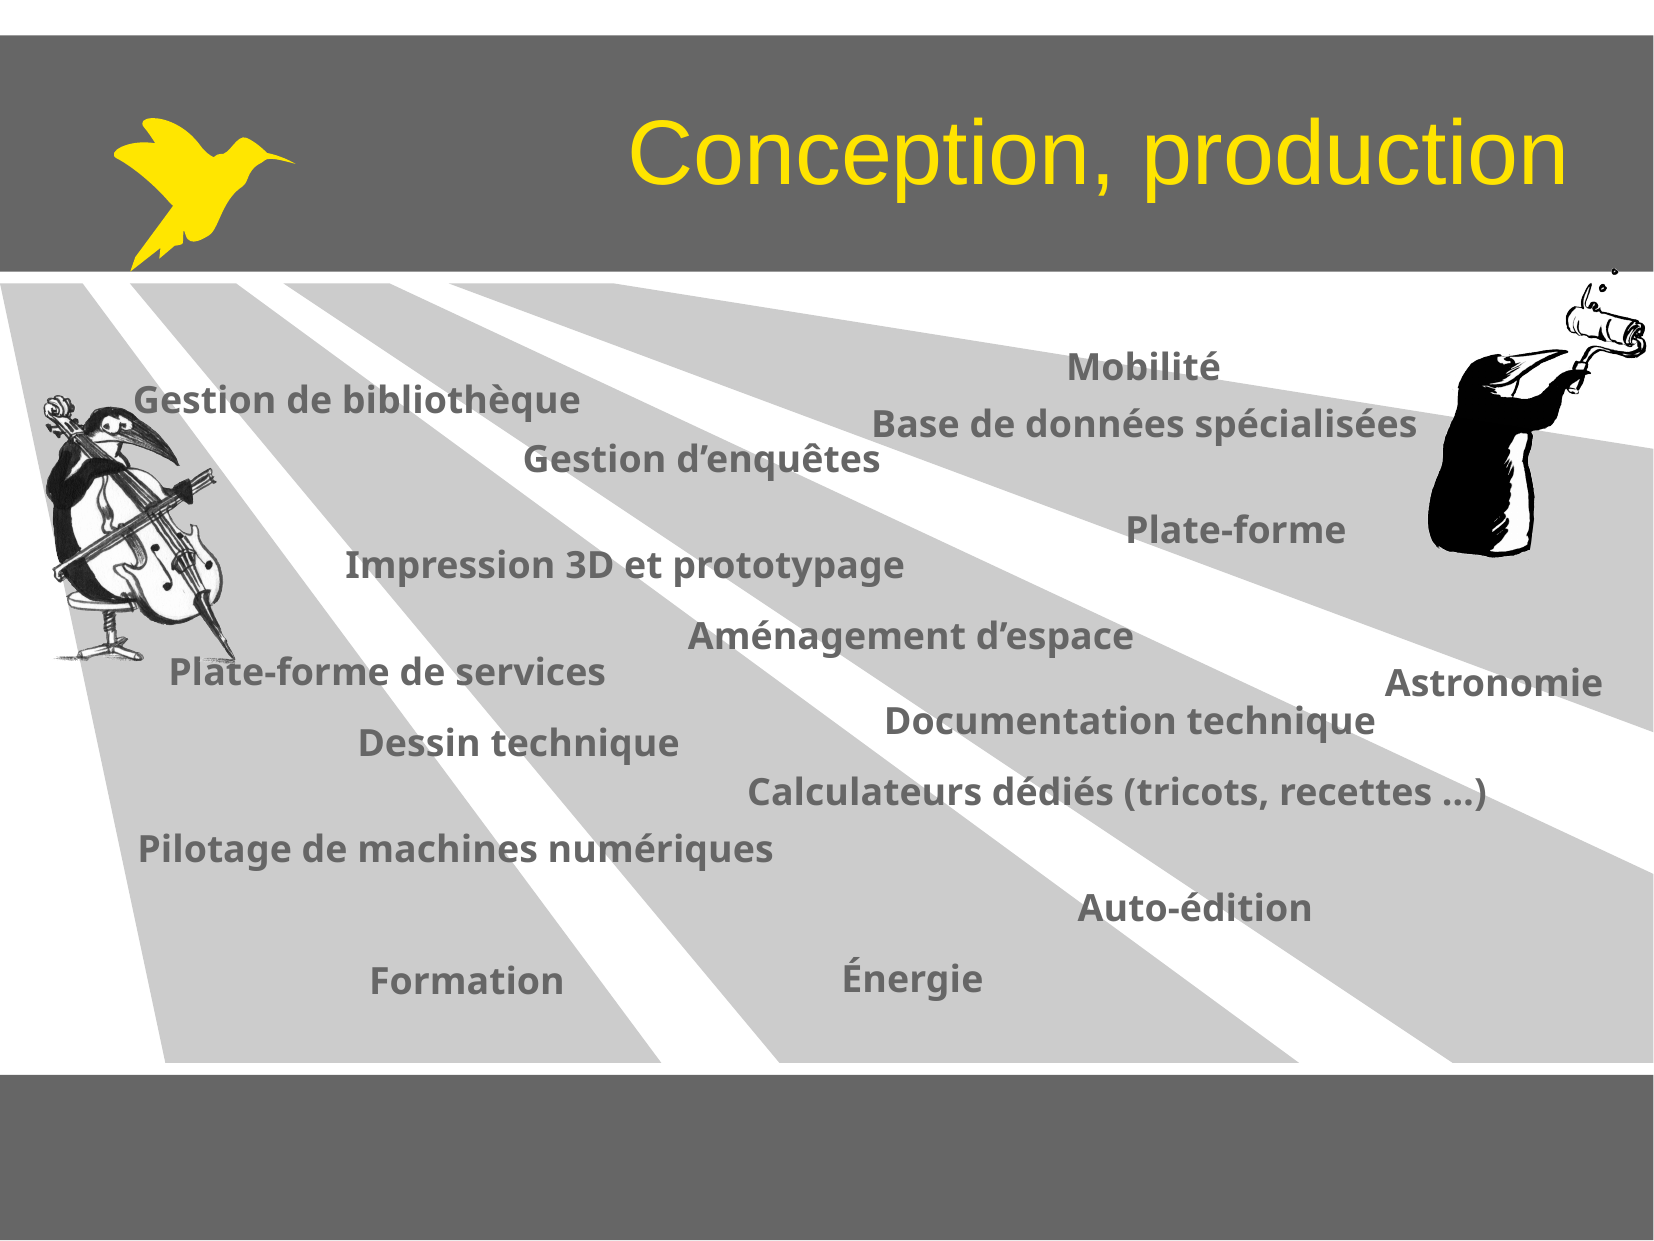

# Conception, production
Mobilité
Gestion de bibliothèque
Base de données spécialisées
Gestion d’enquêtes
Plate-forme
Impression 3D et prototypage
Aménagement d’espace
Plate-forme de services
Astronomie
Documentation technique
Dessin technique
Calculateurs dédiés (tricots, recettes …)
Pilotage de machines numériques
Auto-édition
Énergie
Formation